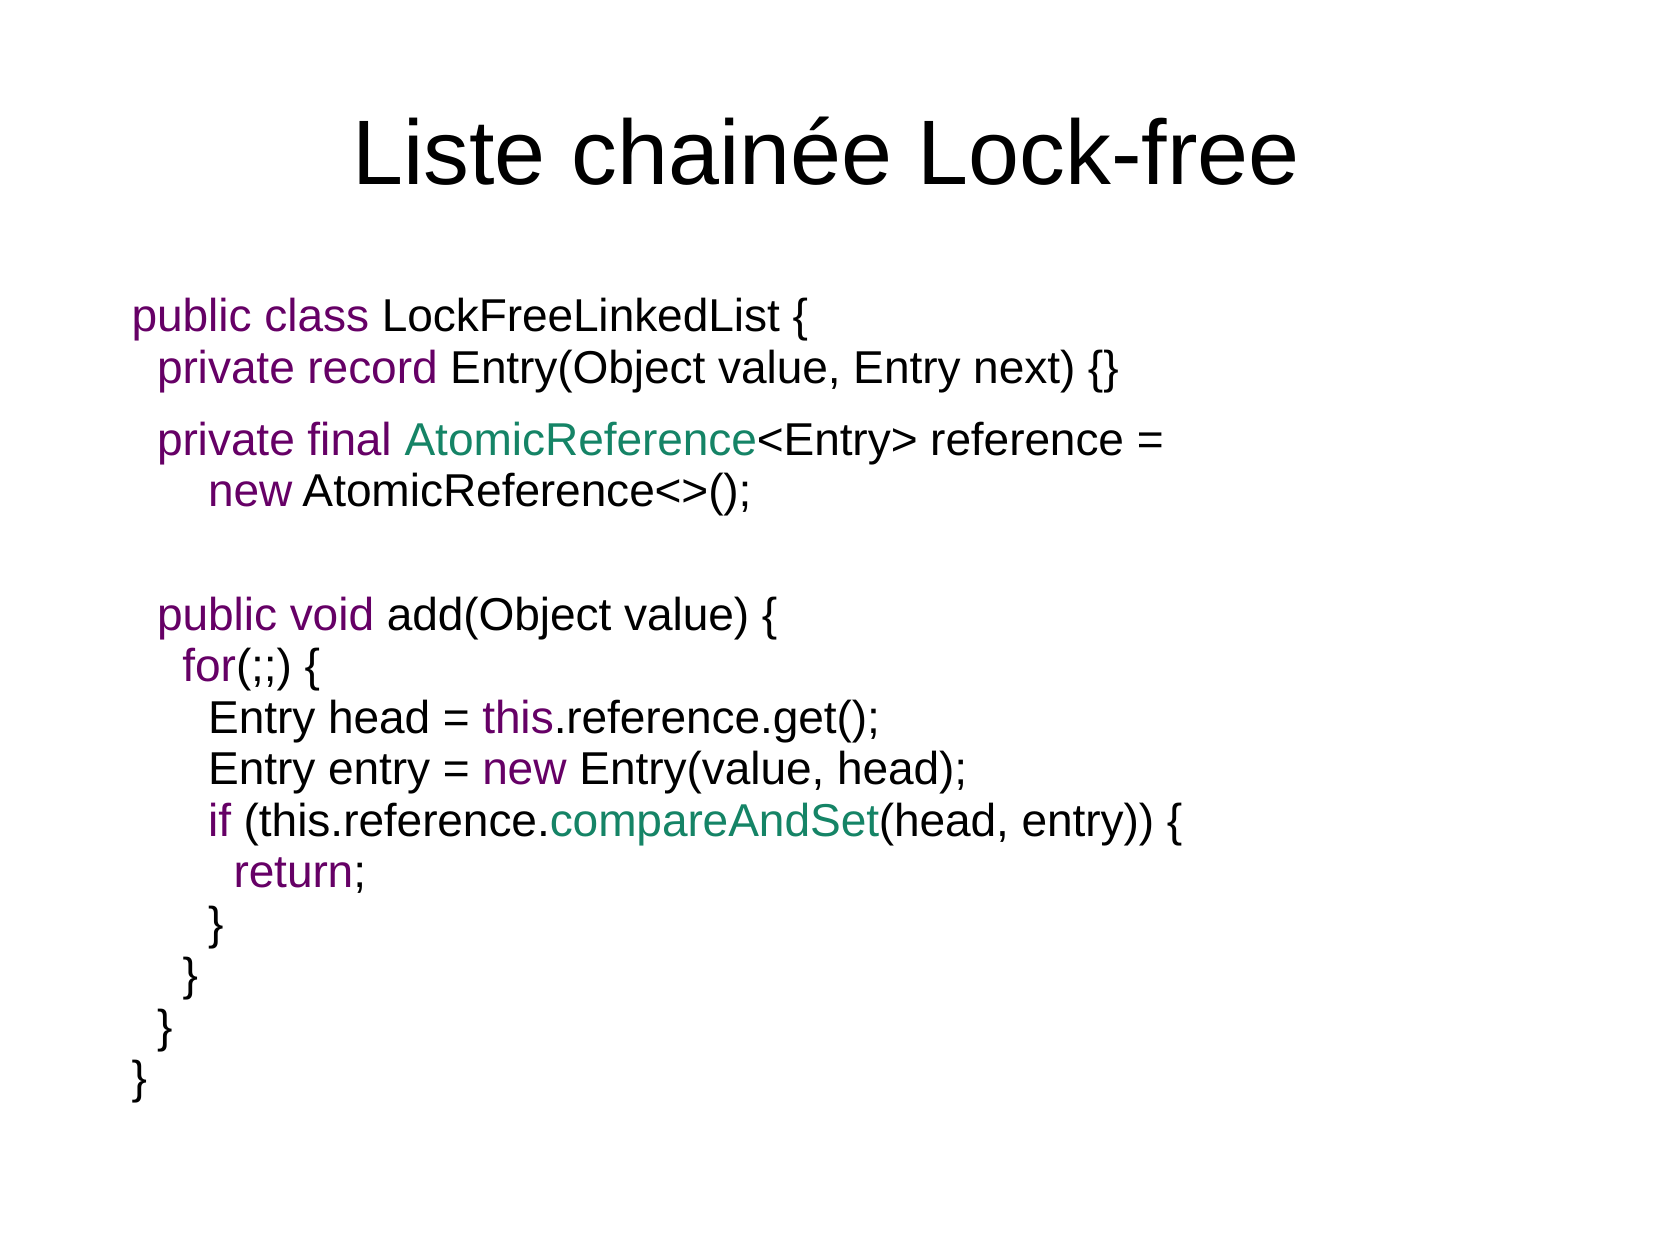

# Liste chainée Lock-free
public class LockFreeLinkedList {
 private record Entry(Object value, Entry next) {}
 private final AtomicReference<Entry> reference =
 new AtomicReference<>();
 public void add(Object value) {
 for(;;) {
 Entry head = this.reference.get();
 Entry entry = new Entry(value, head);
 if (this.reference.compareAndSet(head, entry)) {
 return;
 }
 }
 }
}